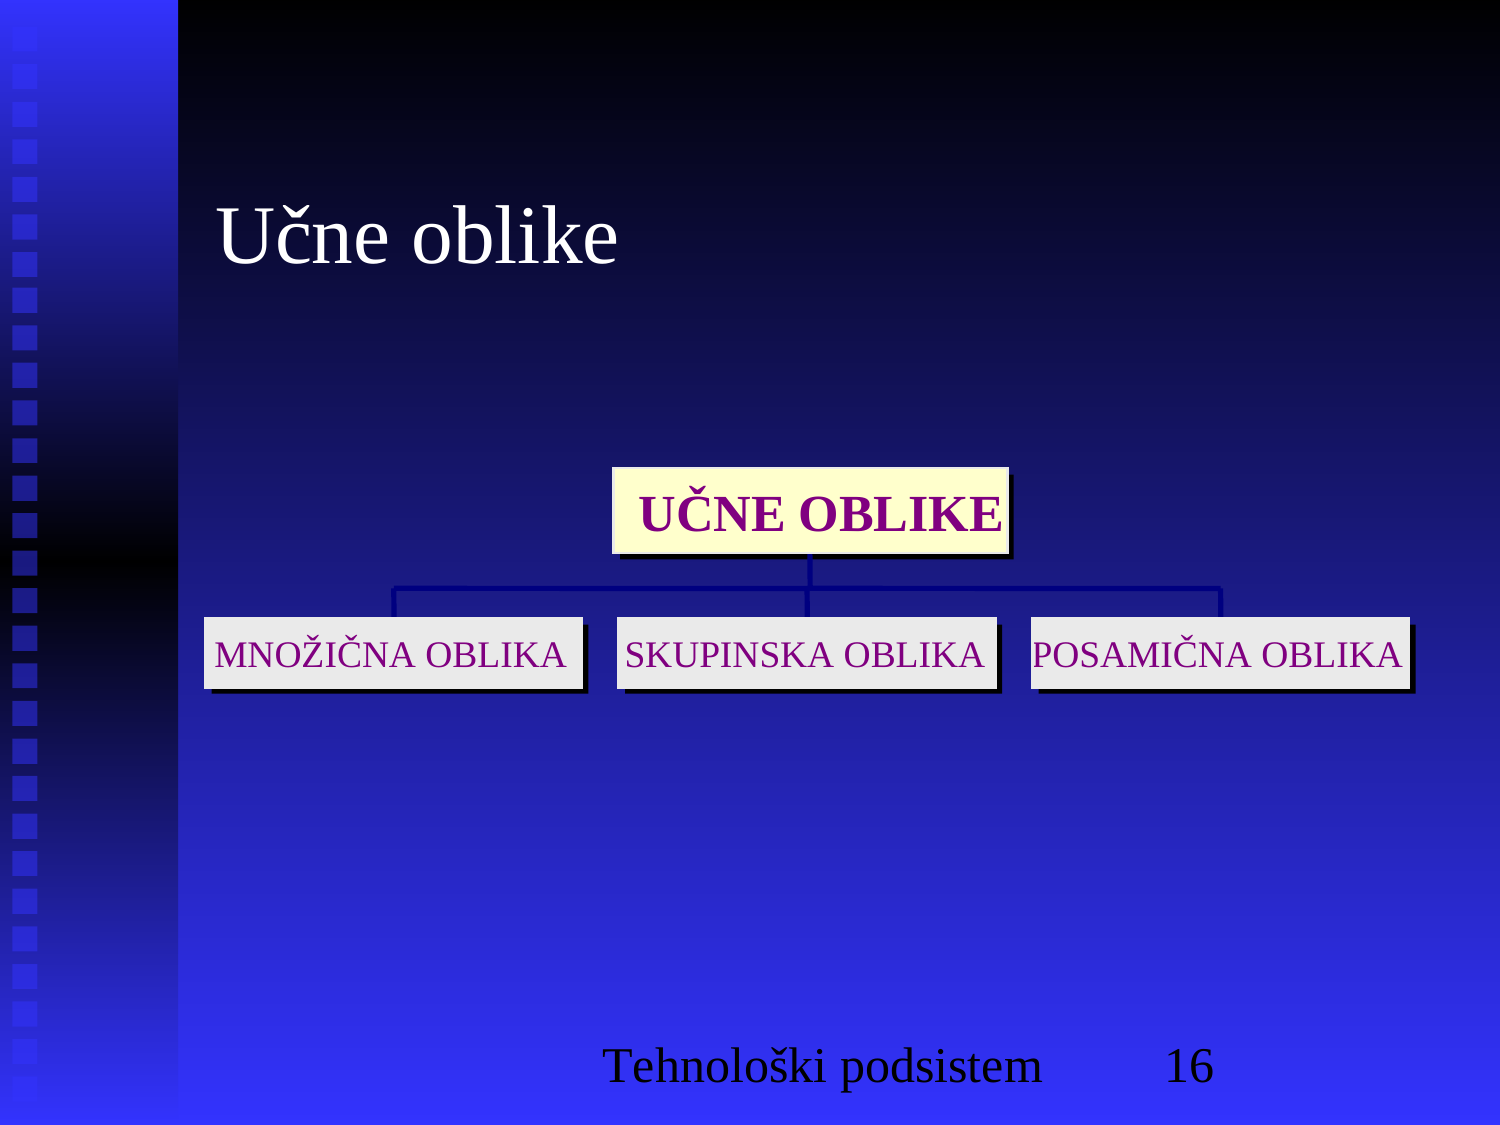

# Učne oblike
UČNE OBLIKE
MNOŽIČNA OBLIKA
SKUPINSKA OBLIKA
POSAMIČNA OBLIKA
Tehnološki podsistem
16